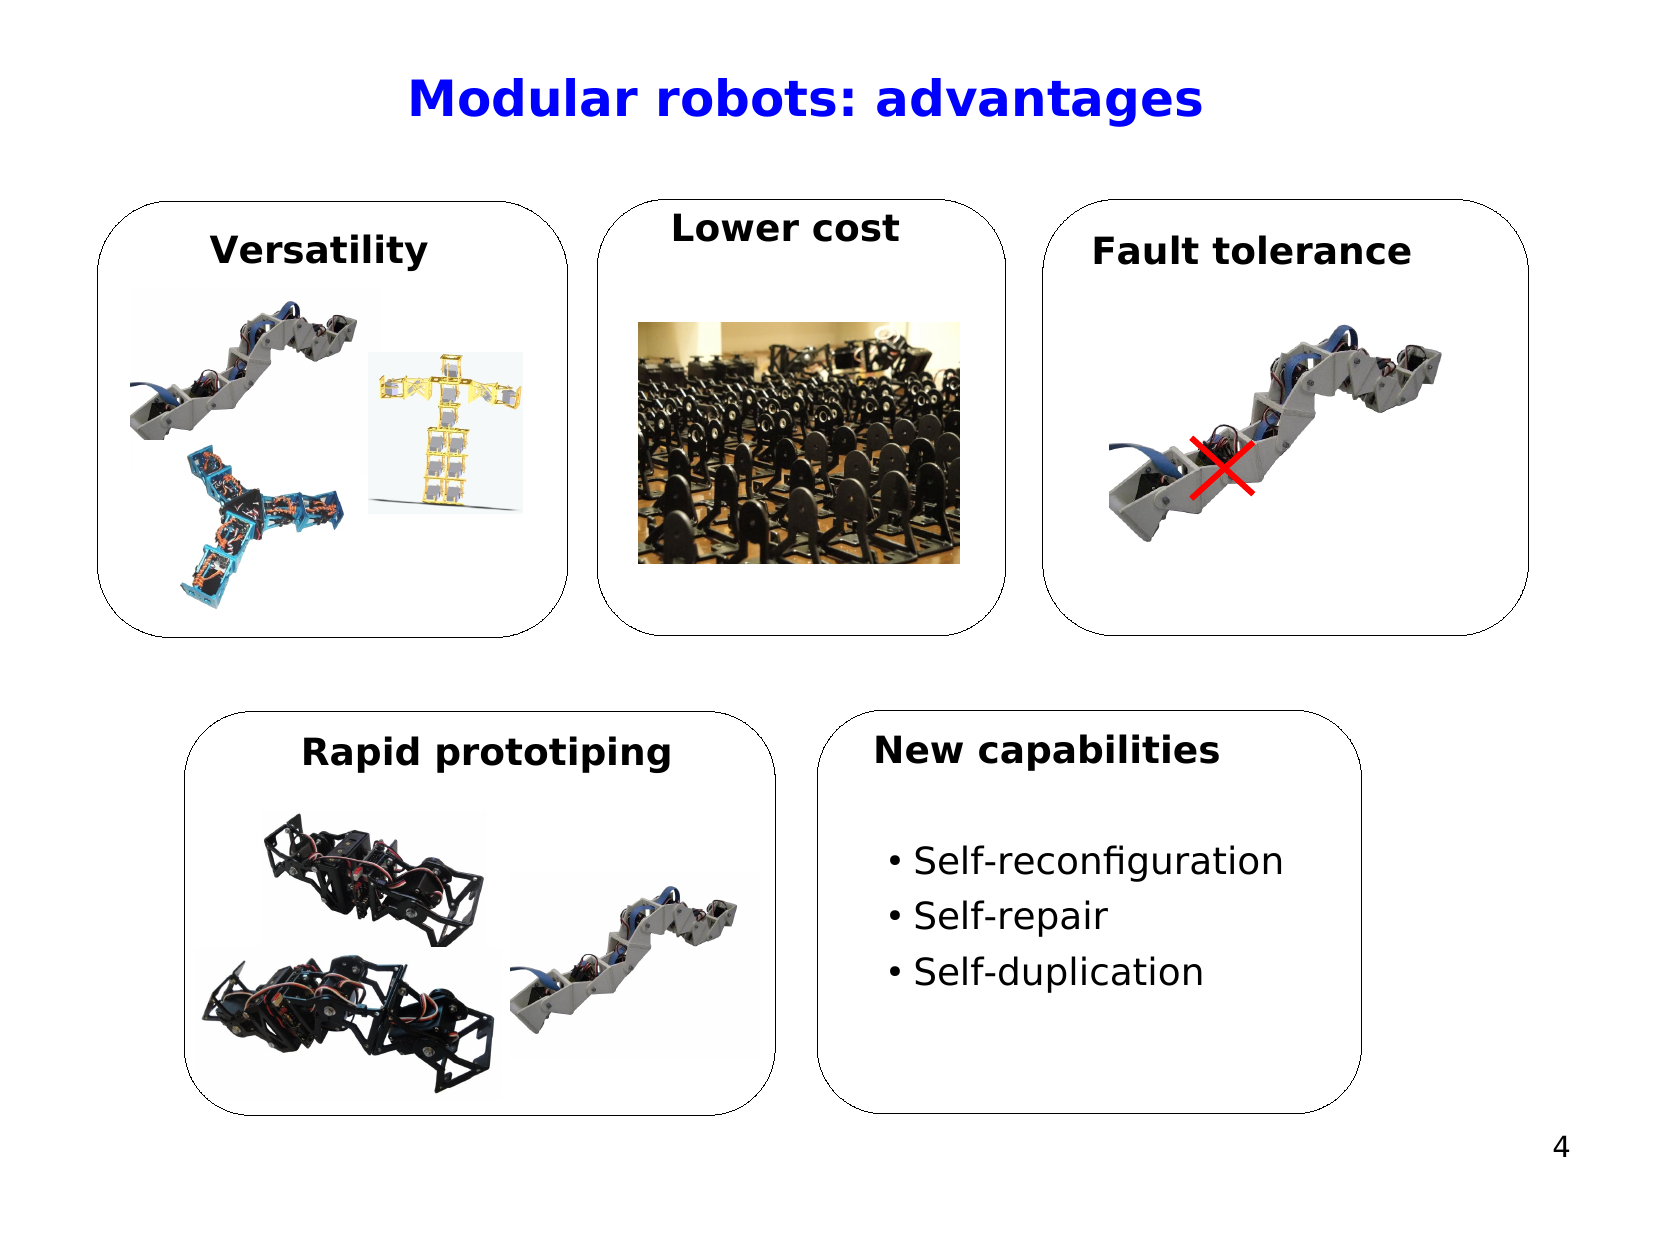

Modular robots: advantages
Lower cost
Versatility
Fault tolerance
New capabilities
Rapid prototiping
 Self-reconfiguration
 Self-repair
 Self-duplication
4